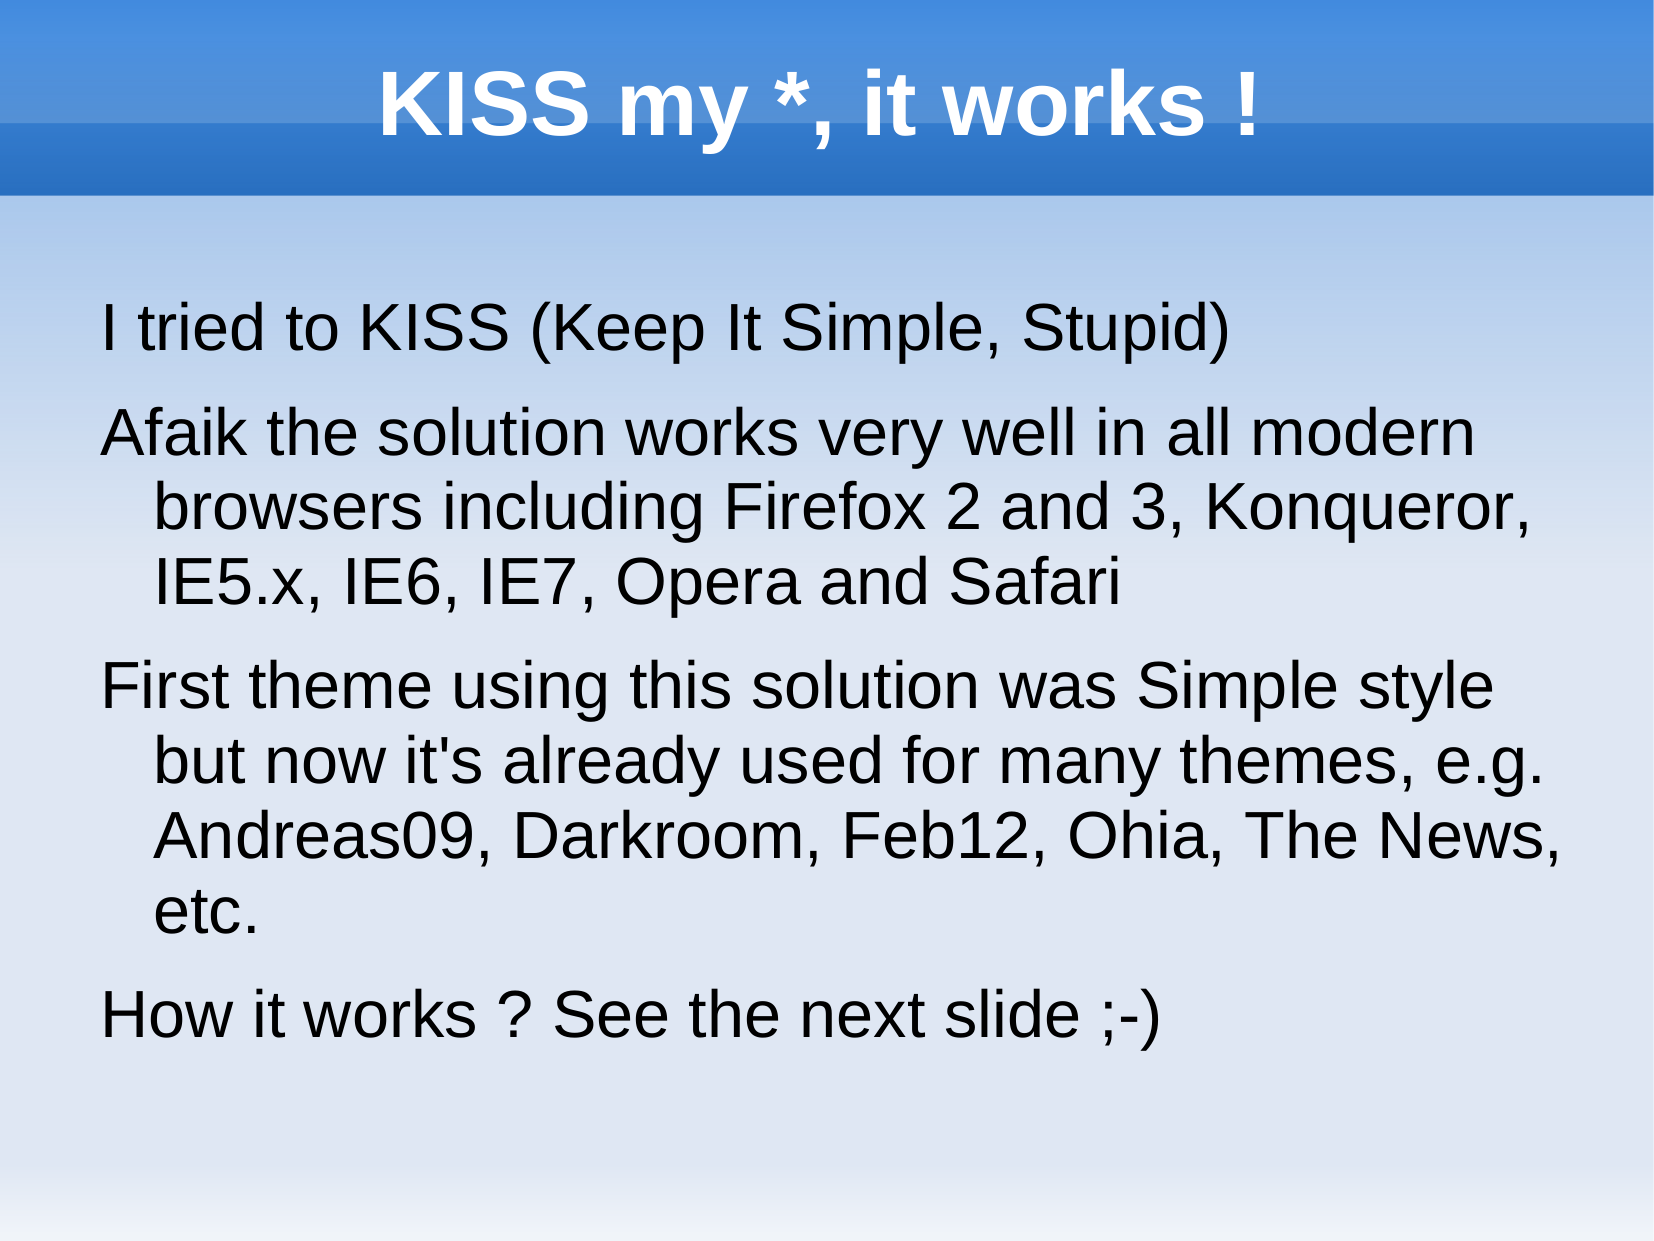

# KISS my *, it works !
I tried to KISS (Keep It Simple, Stupid)
Afaik the solution works very well in all modern browsers including Firefox 2 and 3, Konqueror, IE5.x, IE6, IE7, Opera and Safari
First theme using this solution was Simple style but now it's already used for many themes, e.g. Andreas09, Darkroom, Feb12, Ohia, The News, etc.
How it works ? See the next slide ;-)